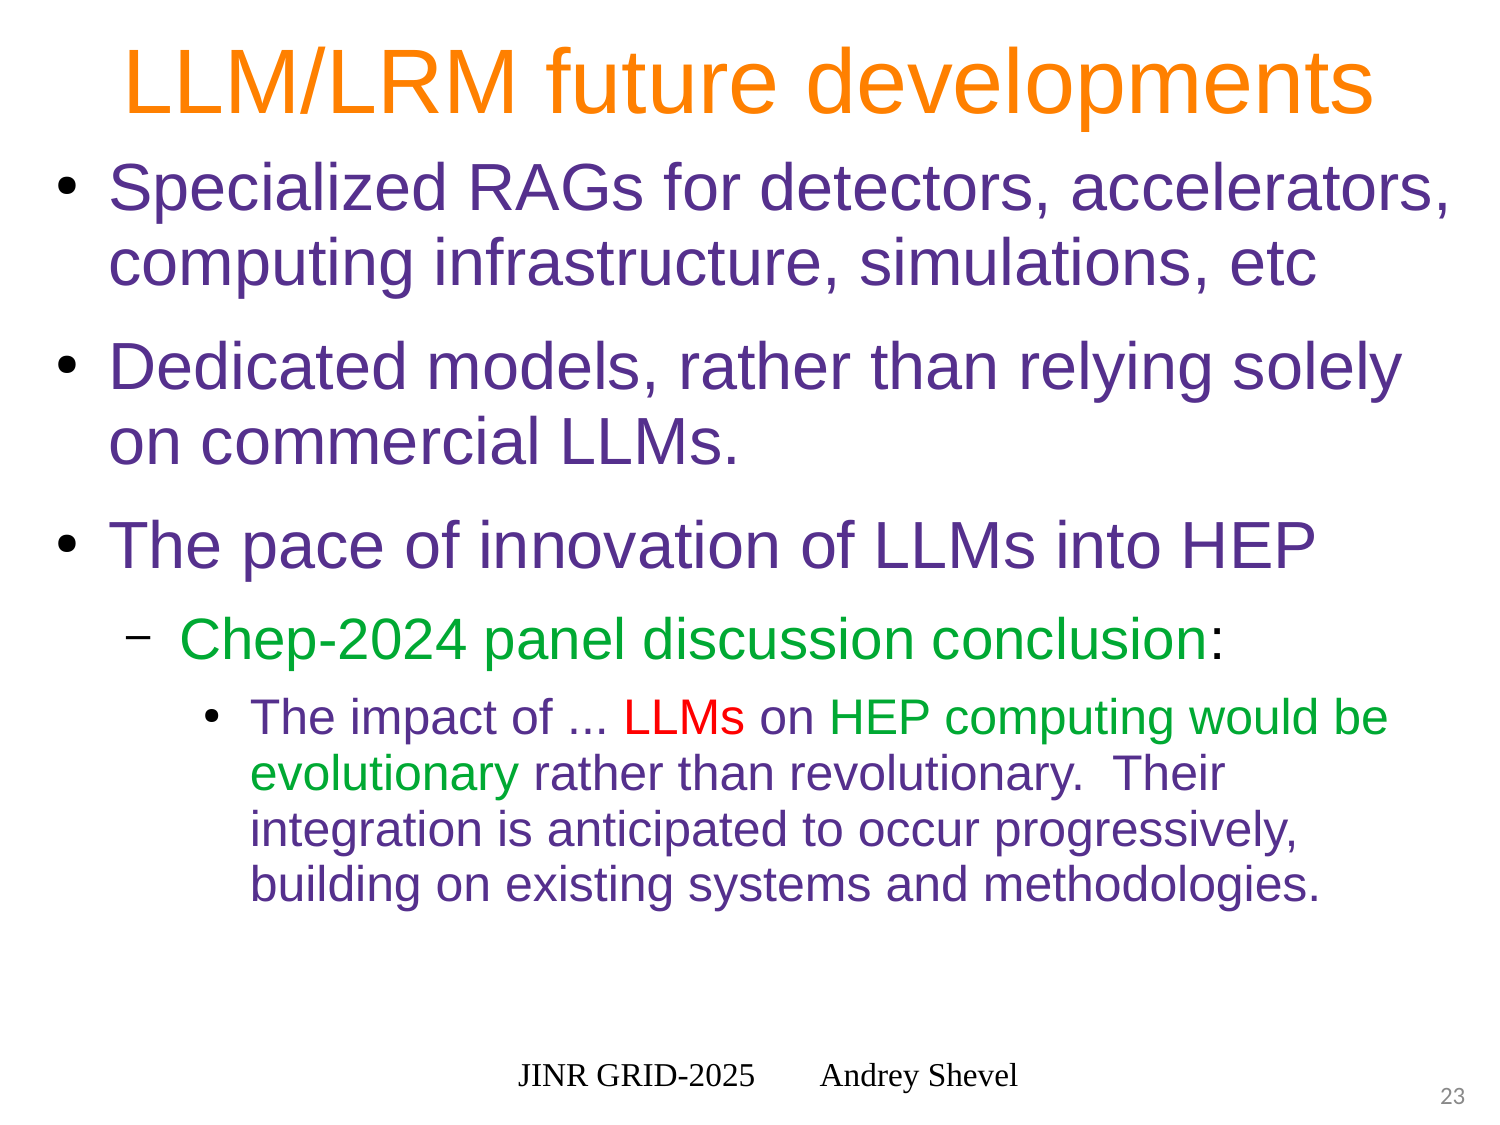

# LLM/LRM future developments
Specialized RAGs for detectors, accelerators, computing infrastructure, simulations, etc
Dedicated models, rather than relying solely on commercial LLMs.
The pace of innovation of LLMs into HEP
Chep-2024 panel discussion conclusion:
The impact of ... LLMs on HEP computing would be evolutionary rather than revolutionary. Their integration is anticipated to occur progressively, building on existing systems and methodologies.
23